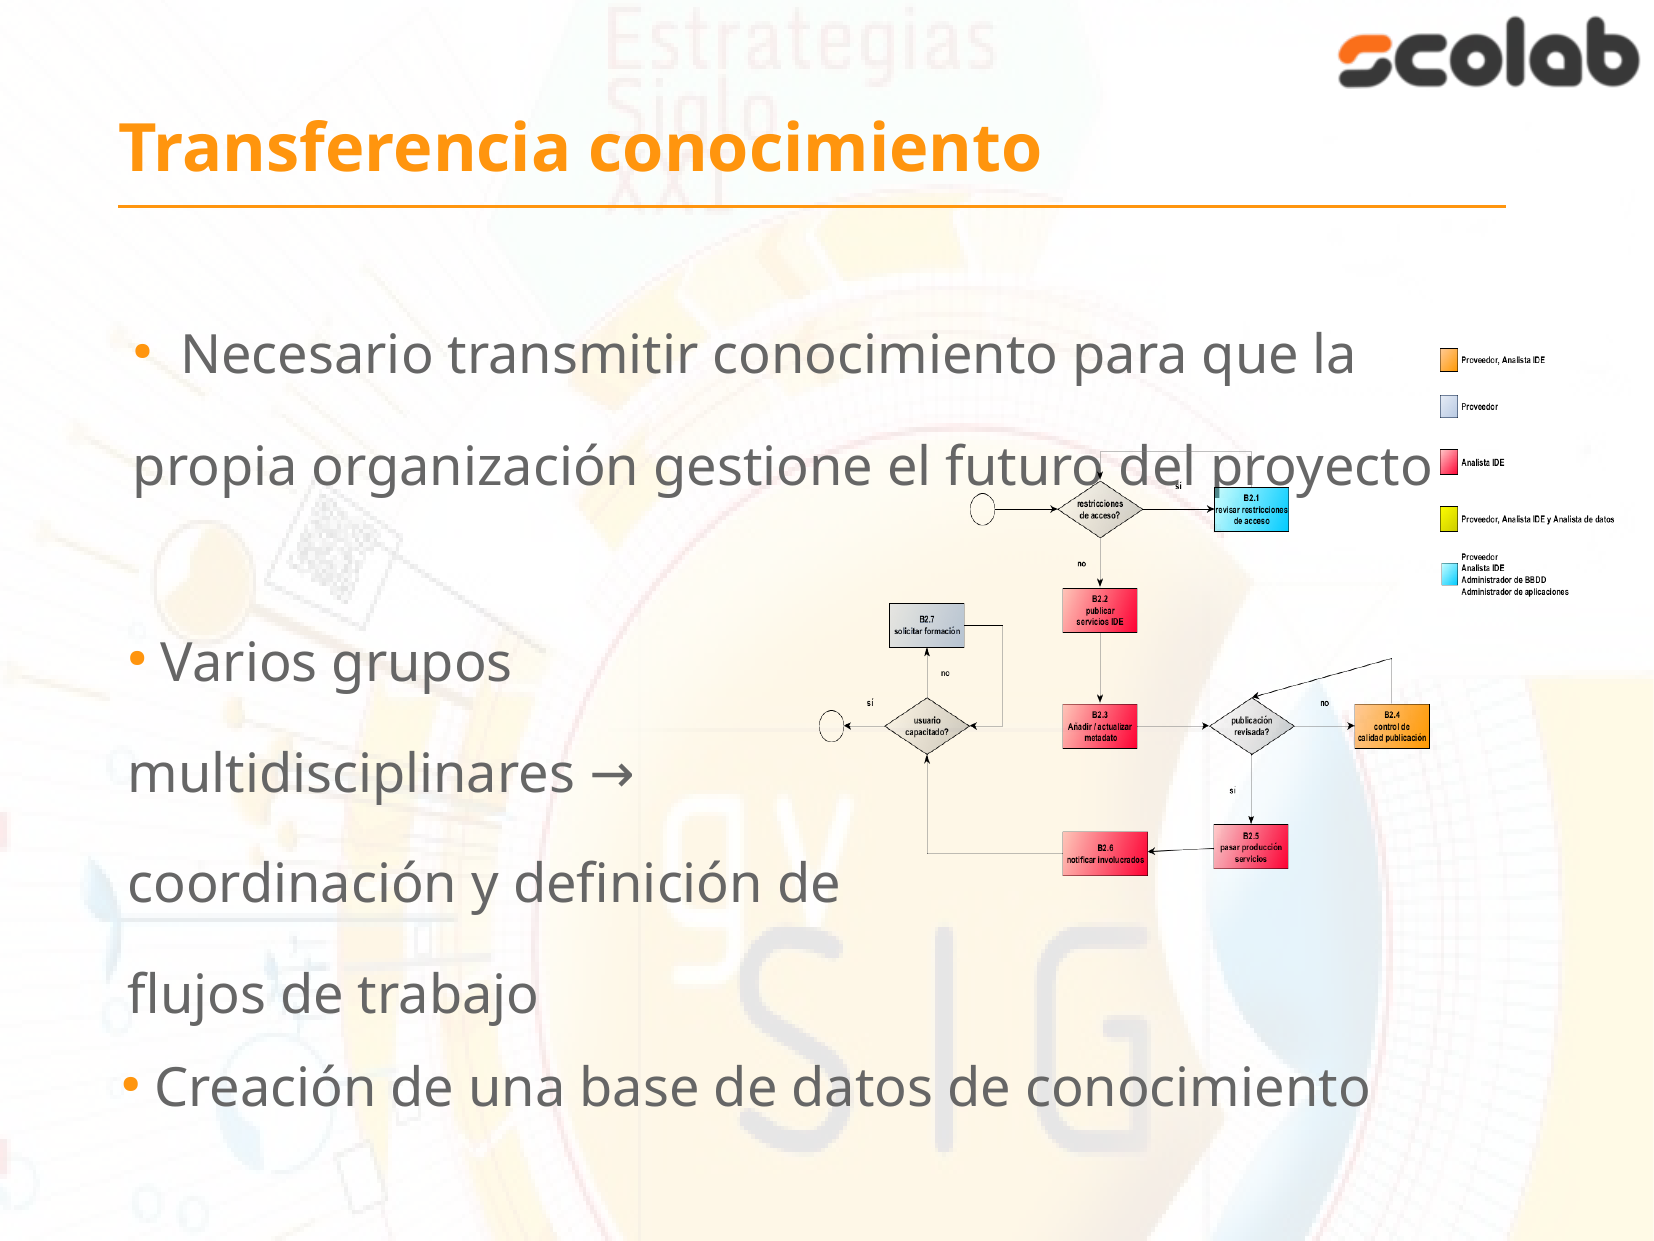

# Transferencia conocimiento
 Necesario transmitir conocimiento para que la propia organización gestione el futuro del proyecto
 Varios grupos multidisciplinares → coordinación y definición de flujos de trabajo
 Creación de una base de datos de conocimiento